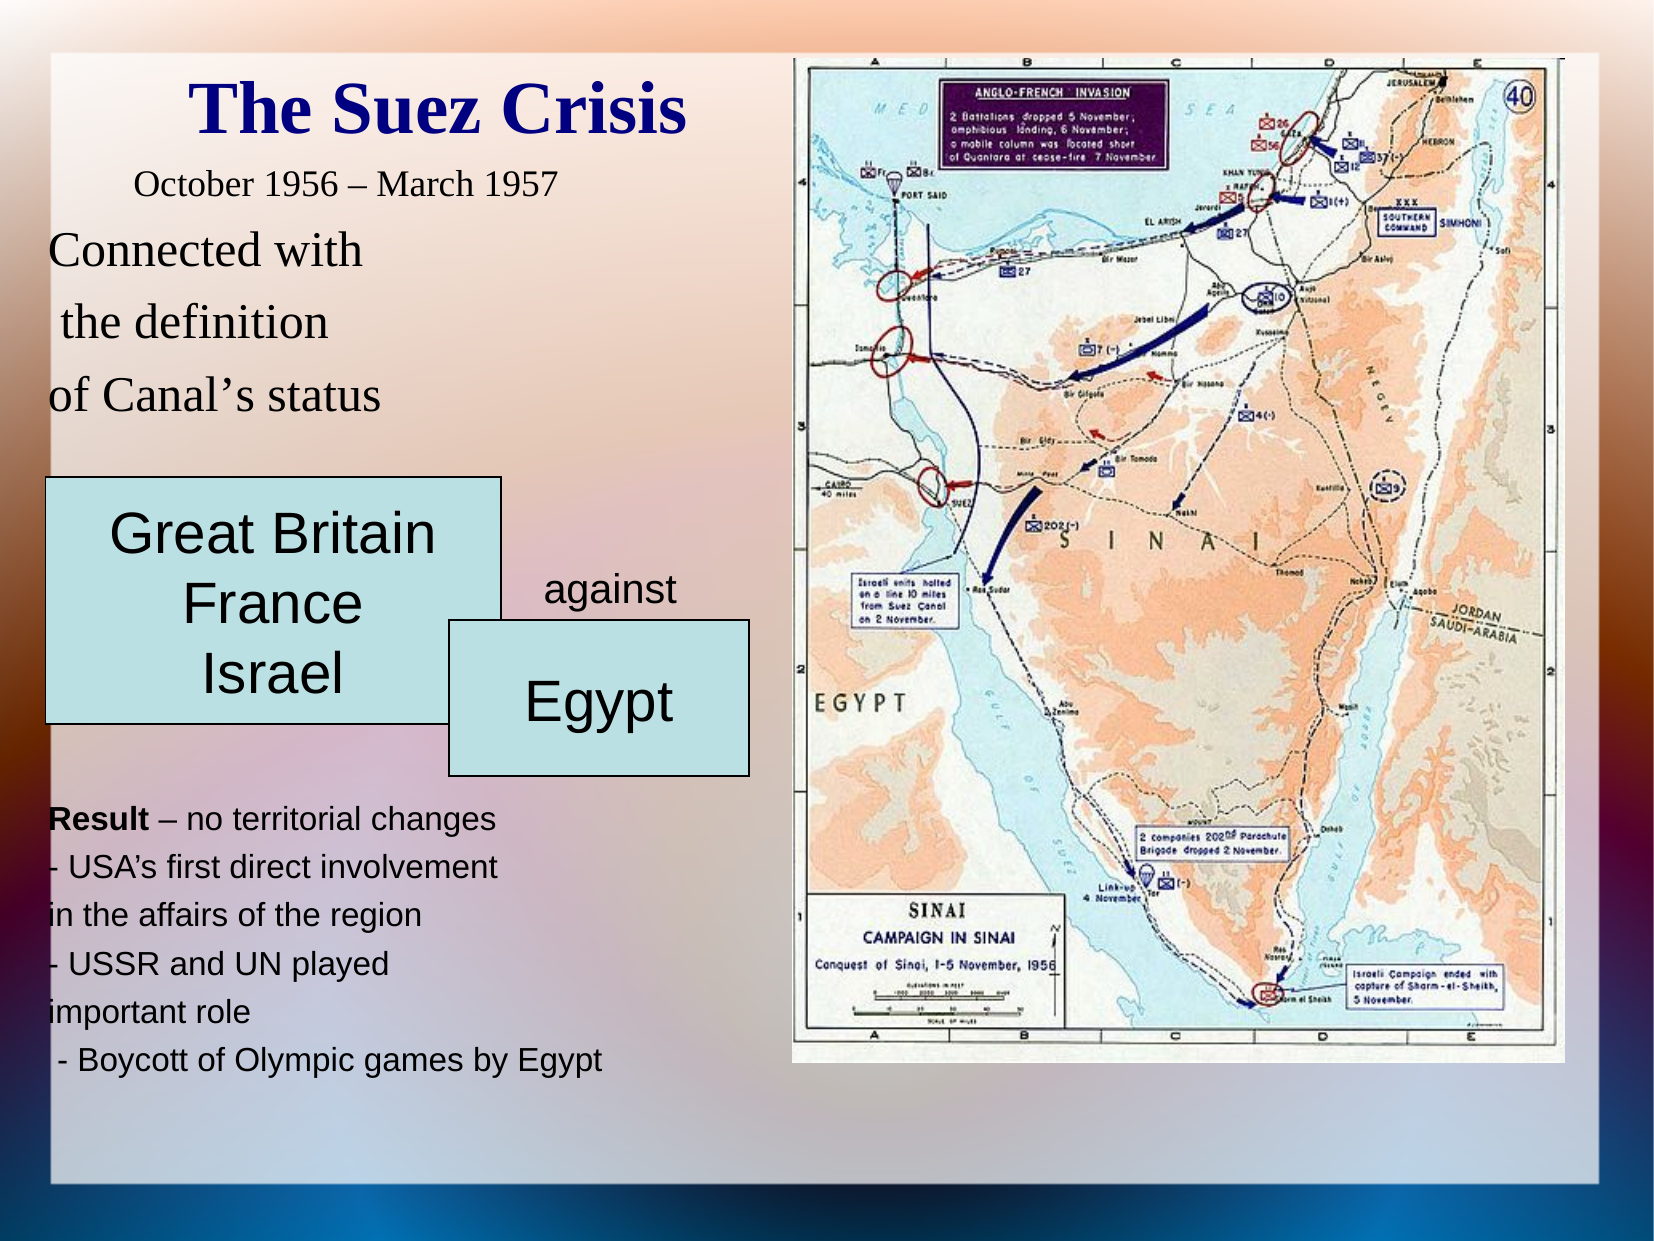

# The Suez Crisis
 October 1956 – March 1957
Connected with
 the definition
of Canal’s status
Great Britain
France
Israel
against
Egypt
Result – no territorial changes
- USA’s first direct involvement
in the affairs of the region
- USSR and UN played
important role
 - Boycott of Olympic games by Egypt